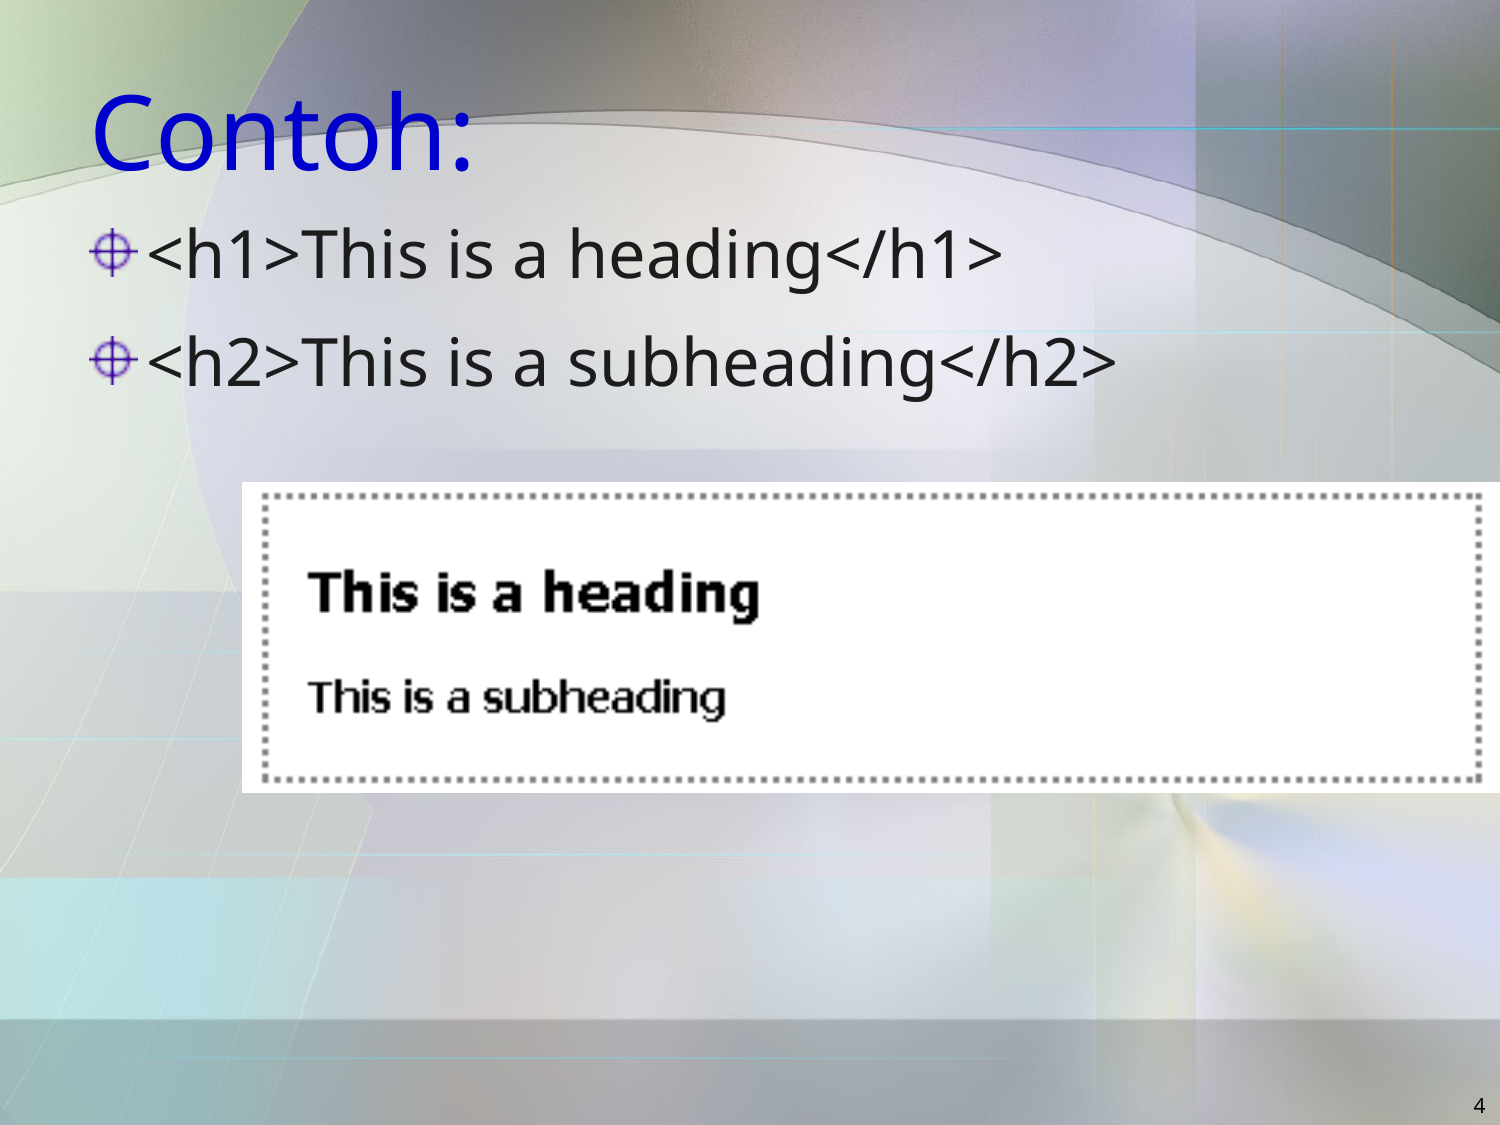

# Contoh:
<h1>This is a heading</h1>
<h2>This is a subheading</h2>
4